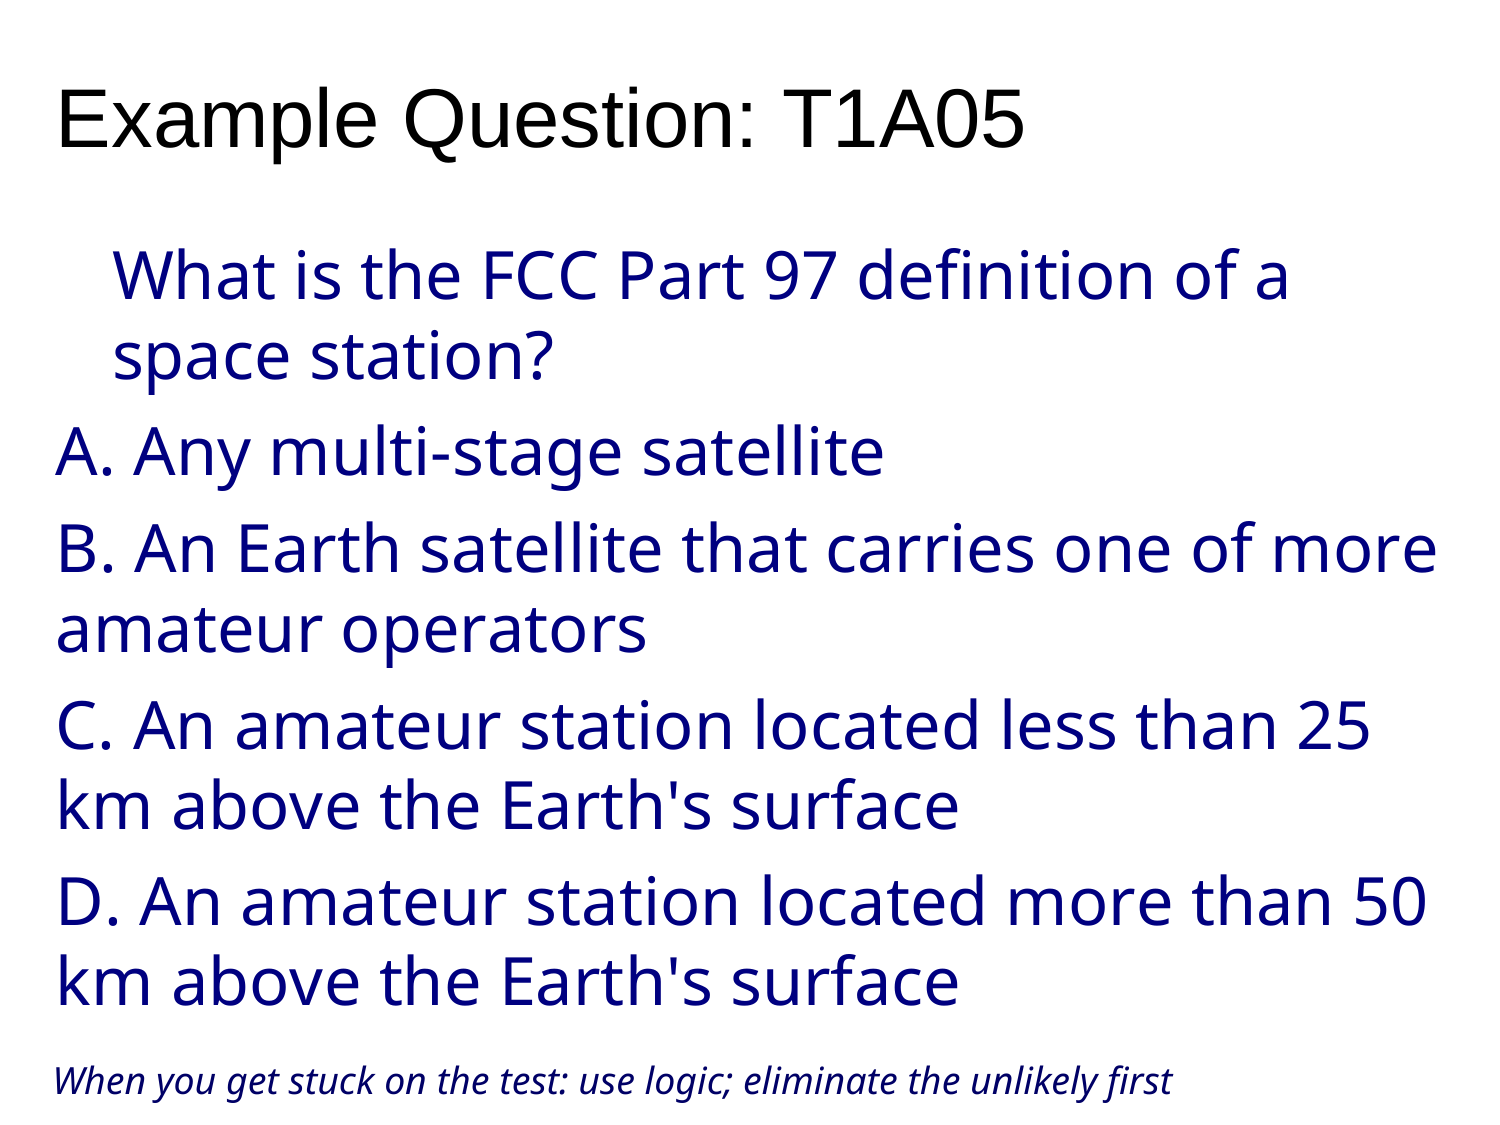

# Example Question: T1A05
What is the FCC Part 97 definition of a space station?
A. Any multi-stage satellite
B. An Earth satellite that carries one of more amateur operators
C. An amateur station located less than 25 km above the Earth's surface
D. An amateur station located more than 50 km above the Earth's surface
When you get stuck on the test: use logic; eliminate the unlikely first